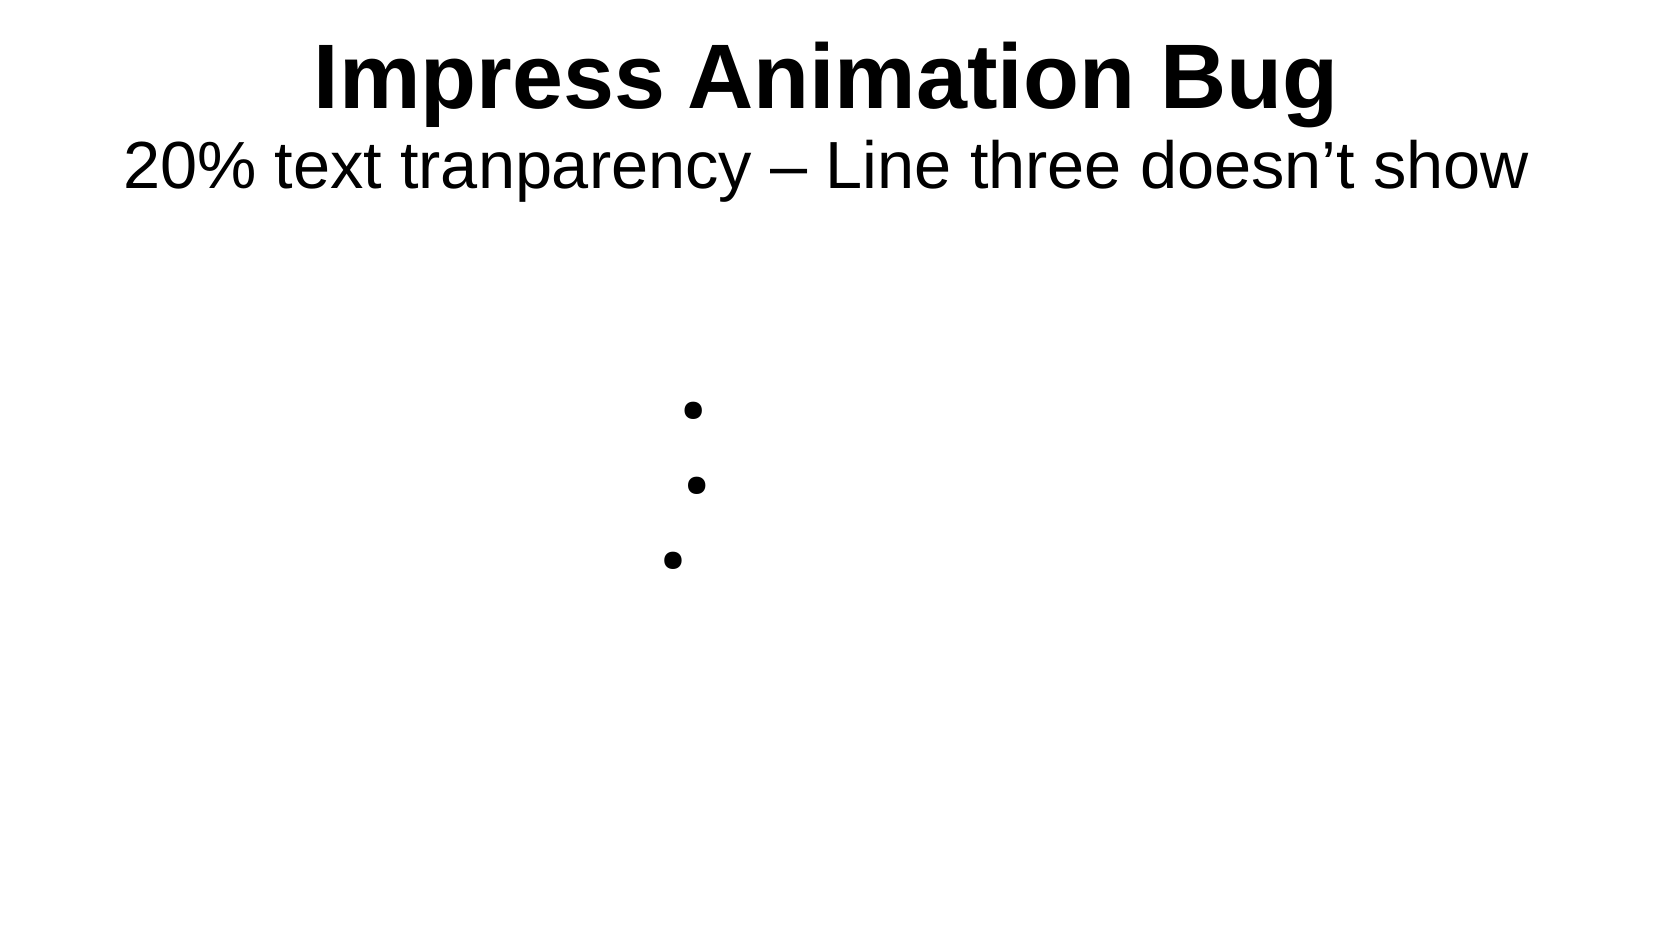

# Impress Animation Bug 20% text tranparency – Line three doesn’t show
Line one
Line two
Line three